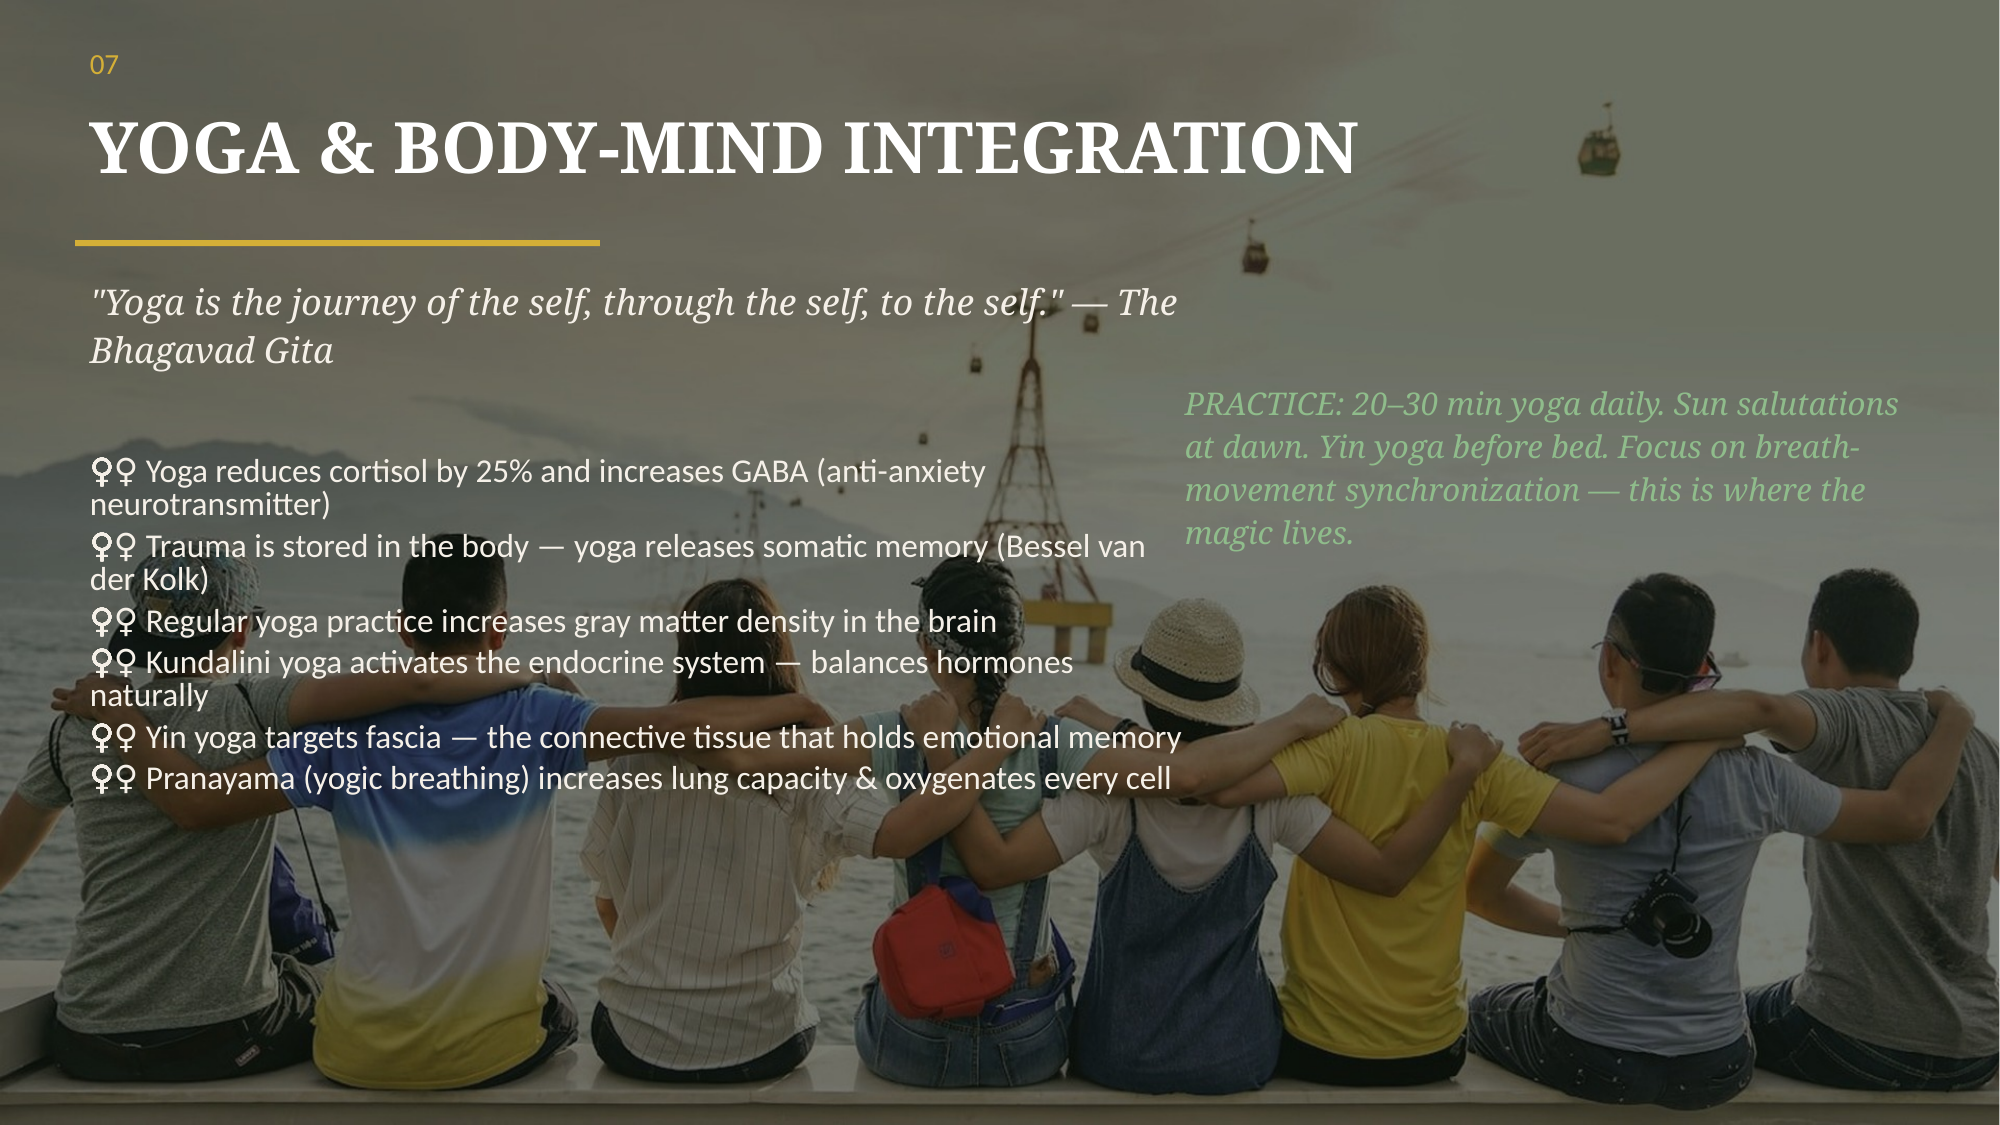

07
YOGA & BODY-MIND INTEGRATION
"Yoga is the journey of the self, through the self, to the self." — The Bhagavad Gita
PRACTICE: 20–30 min yoga daily. Sun salutations at dawn. Yin yoga before bed. Focus on breath-movement synchronization — this is where the magic lives.
🧘‍♀️ Yoga reduces cortisol by 25% and increases GABA (anti-anxiety neurotransmitter)
🧘‍♀️ Trauma is stored in the body — yoga releases somatic memory (Bessel van der Kolk)
🧘‍♀️ Regular yoga practice increases gray matter density in the brain
🧘‍♀️ Kundalini yoga activates the endocrine system — balances hormones naturally
🧘‍♀️ Yin yoga targets fascia — the connective tissue that holds emotional memory
🧘‍♀️ Pranayama (yogic breathing) increases lung capacity & oxygenates every cell